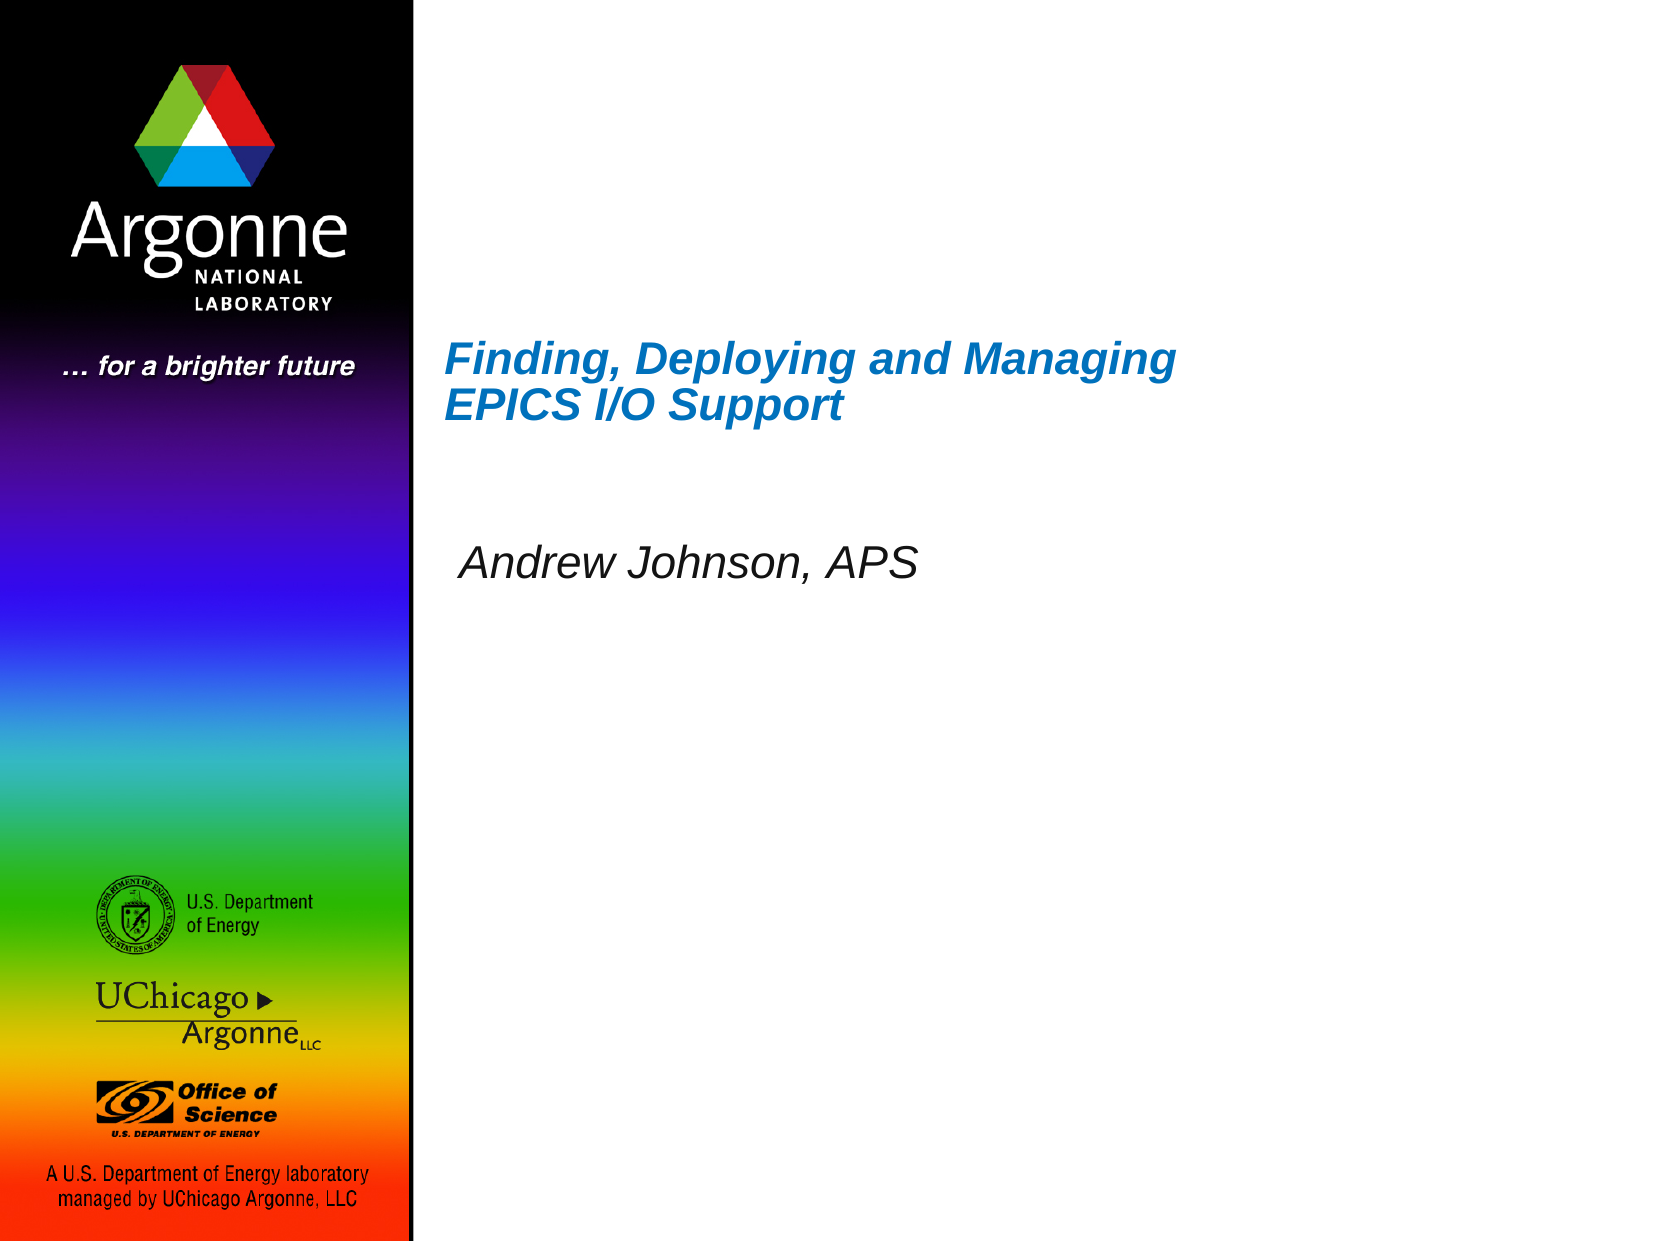

# Finding, Deploying and Managing EPICS I/O Support
Andrew Johnson, APS